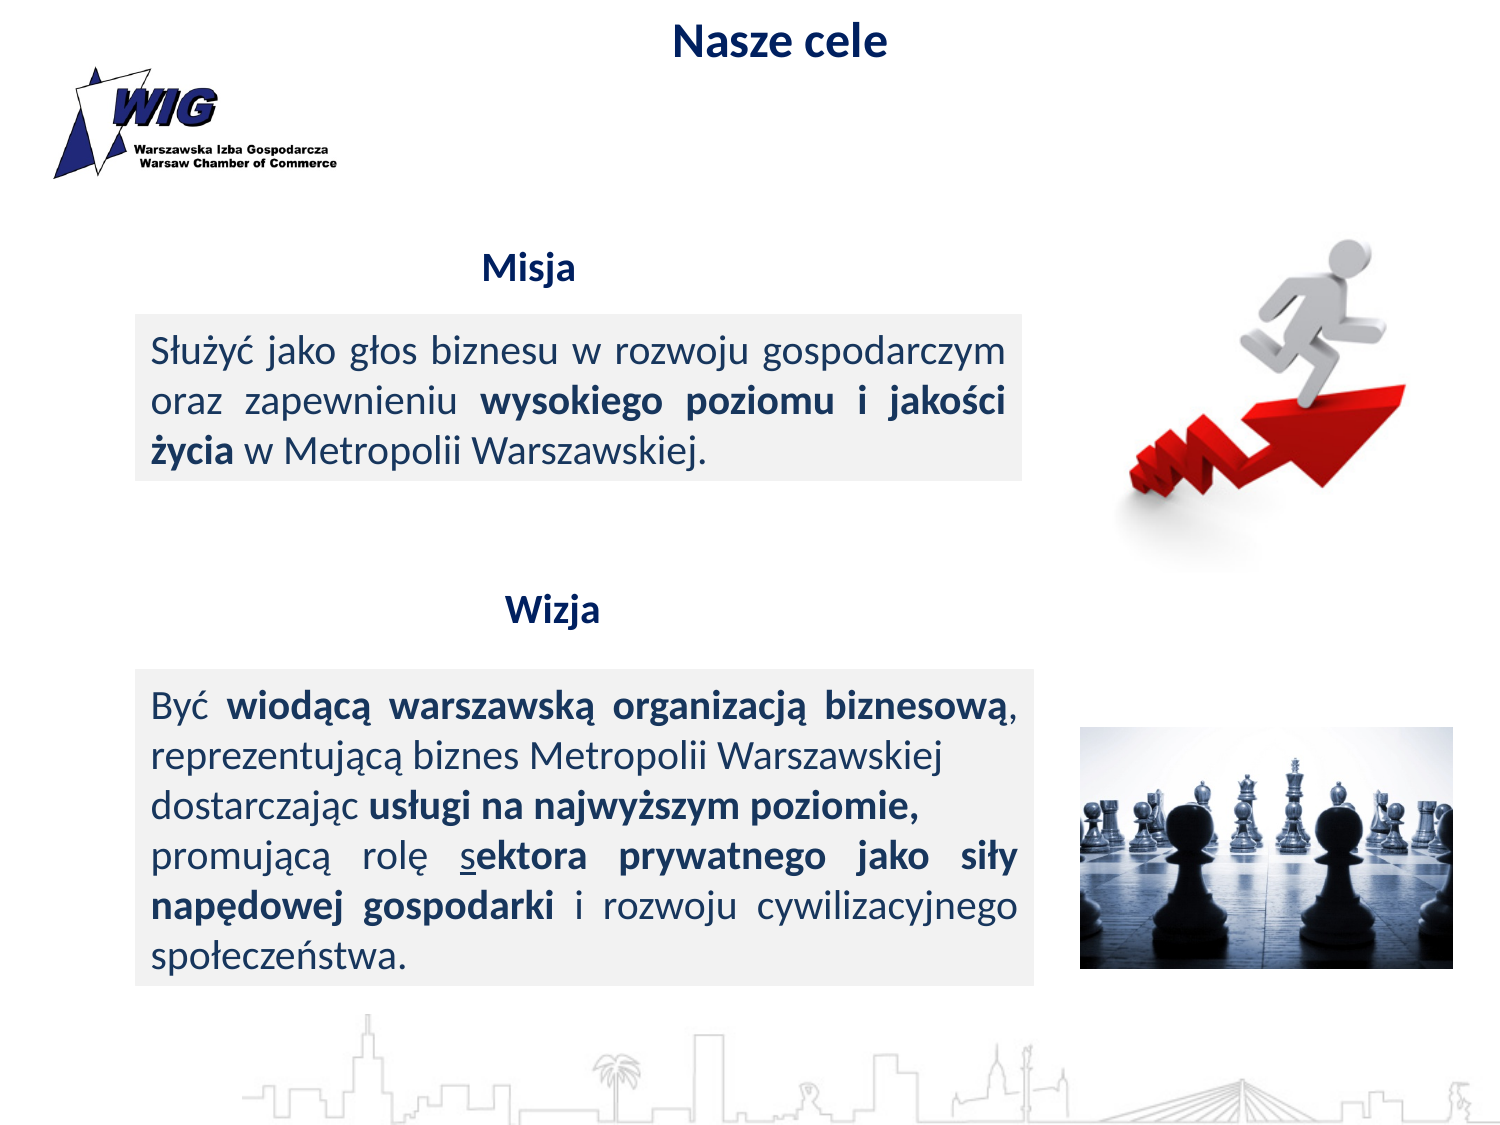

# Nasze cele
Misja
Służyć jako głos biznesu w rozwoju gospodarczym oraz zapewnieniu wysokiego poziomu i jakości życia w Metropolii Warszawskiej.
Wizja
Być wiodącą warszawską organizacją biznesową, reprezentującą biznes Metropolii Warszawskiej
dostarczając usługi na najwyższym poziomie,
promującą rolę sektora prywatnego jako siły napędowej gospodarki i rozwoju cywilizacyjnego społeczeństwa.